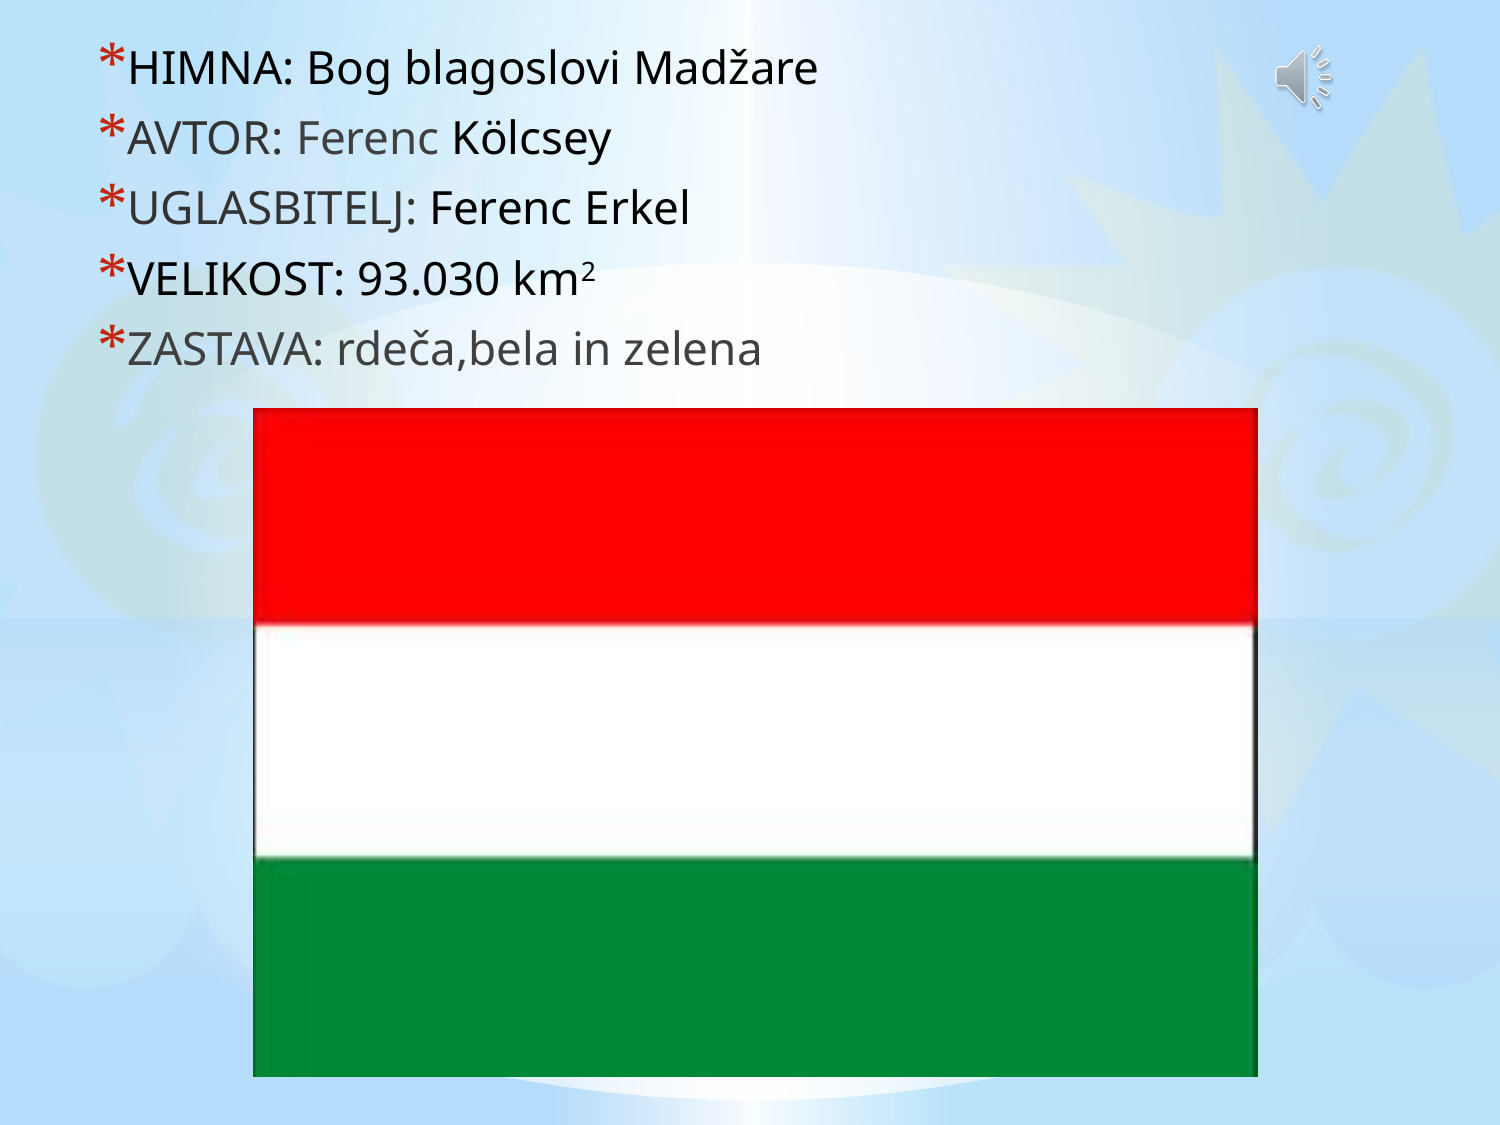

# HIMNA: Bog blagoslovi Madžare
AVTOR: Ferenc Kölcsey
UGLASBITELJ: Ferenc Erkel
VELIKOST: 93.030 km2
ZASTAVA: rdeča,bela in zelena